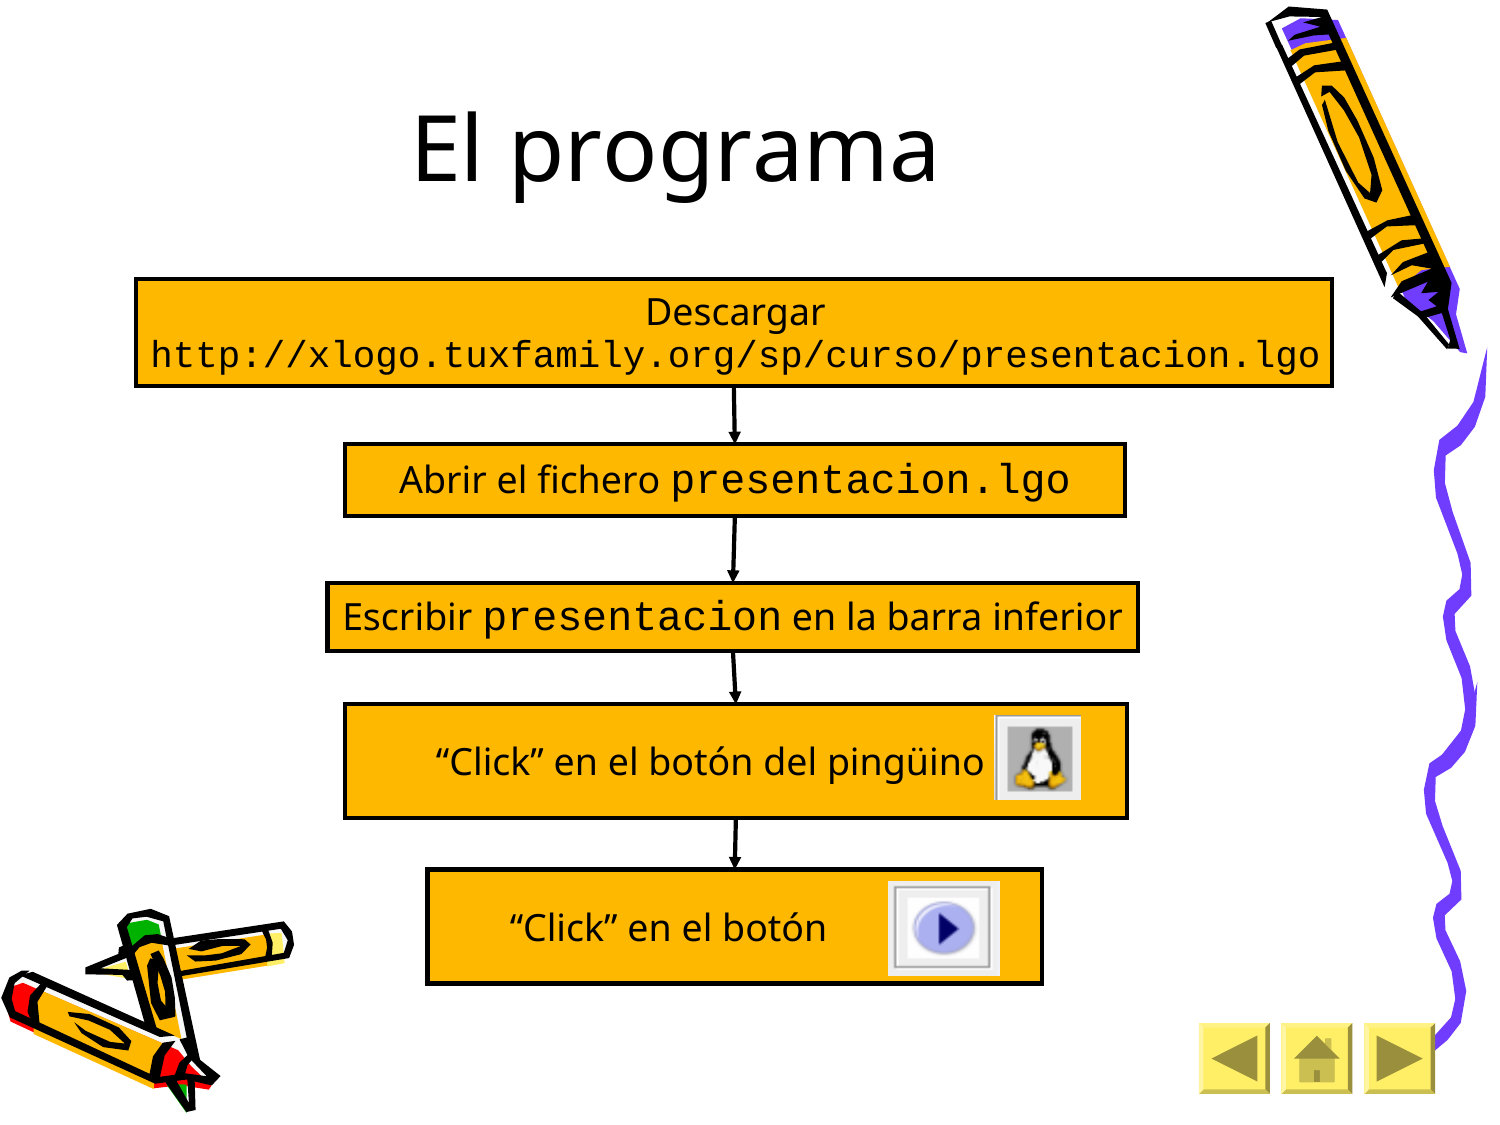

# El programa
Descargar
http://xlogo.tuxfamily.org/sp/curso/presentacion.lgo
Abrir el fichero presentacion.lgo
Escribir presentacion en la barra inferior
“Click” en el botón del pingüino
“Click” en el botón